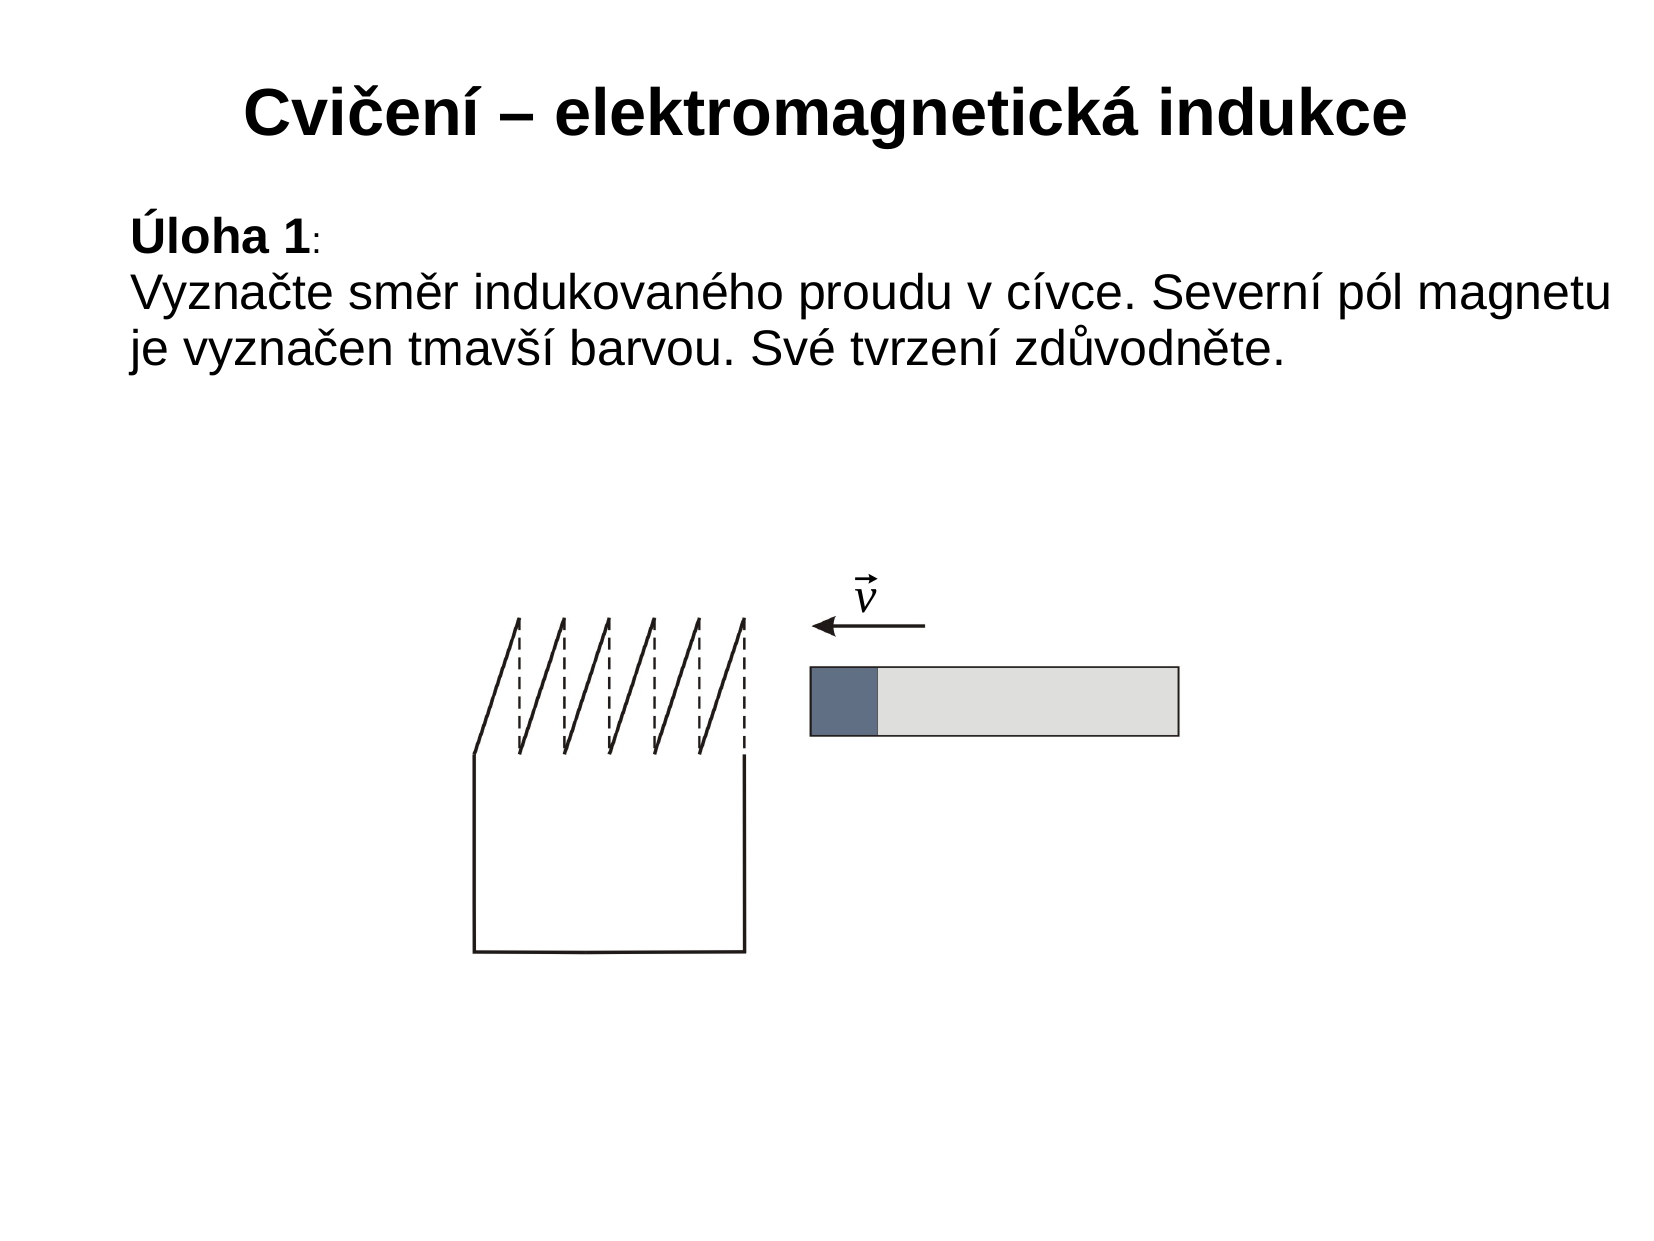

# Cvičení – elektromagnetická indukce
Úloha 1:
Vyznačte směr indukovaného proudu v cívce. Severní pól magnetu
je vyznačen tmavší barvou. Své tvrzení zdůvodněte.